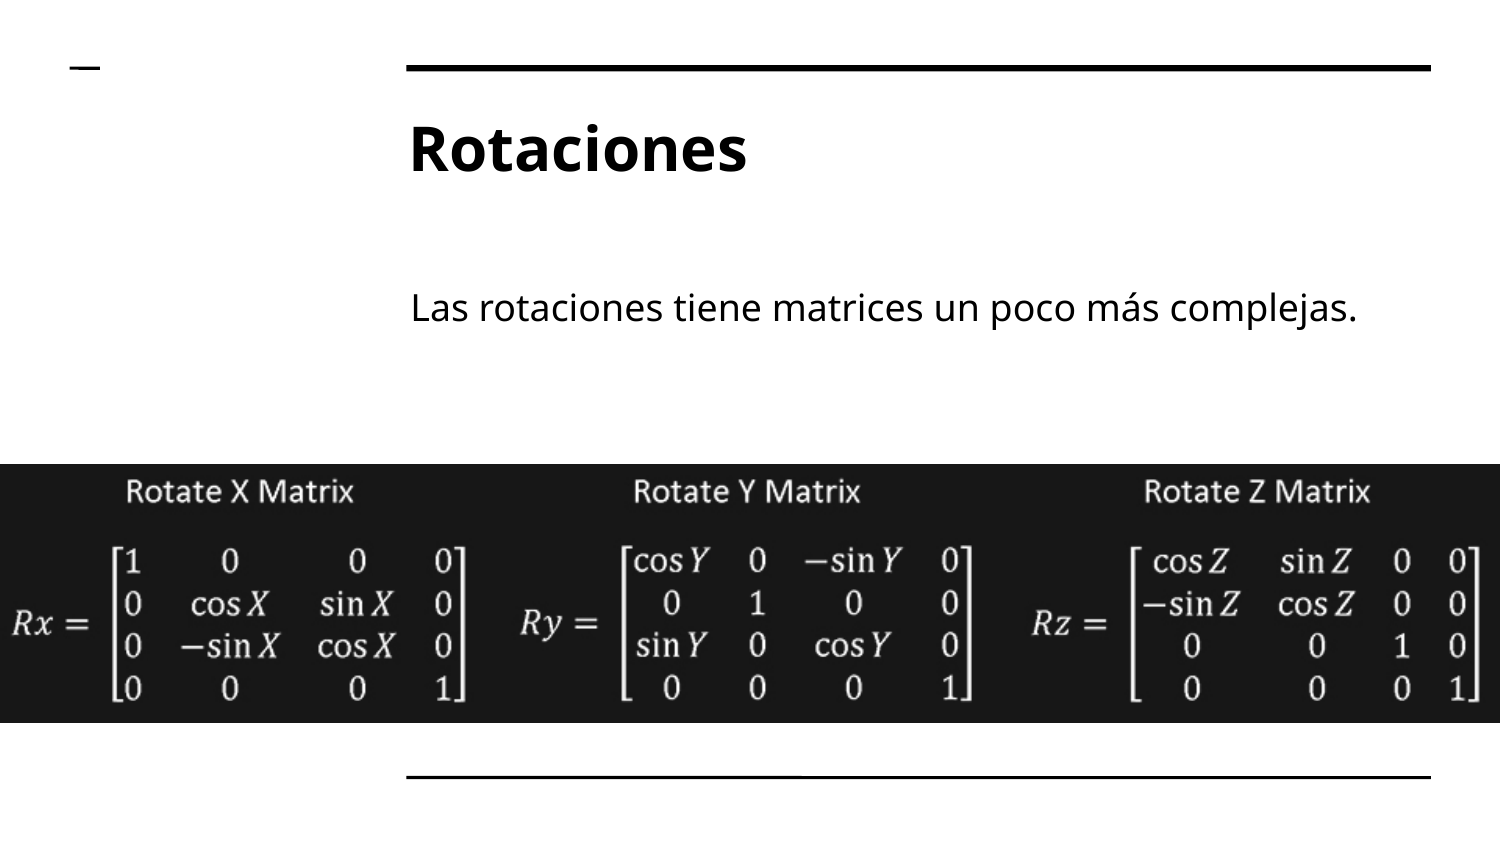

# Rotaciones
Las rotaciones tiene matrices un poco más complejas.